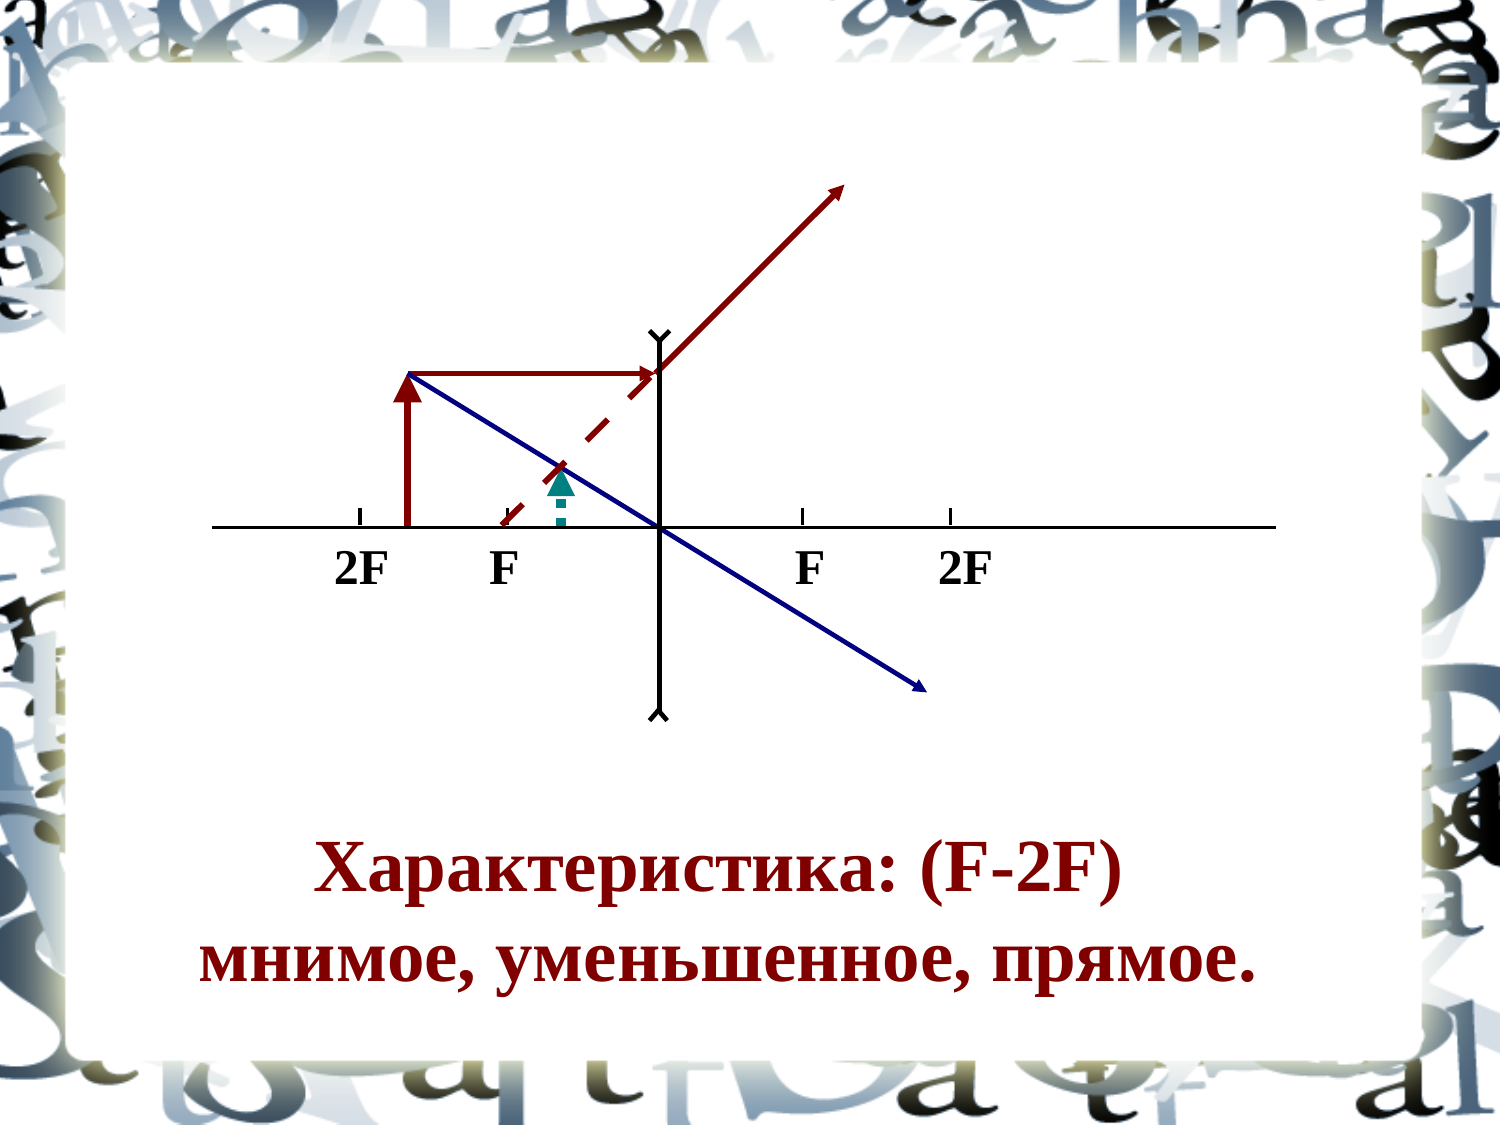

2F F F 2F
Характеристика: (F-2F)
мнимое, уменьшенное, прямое.